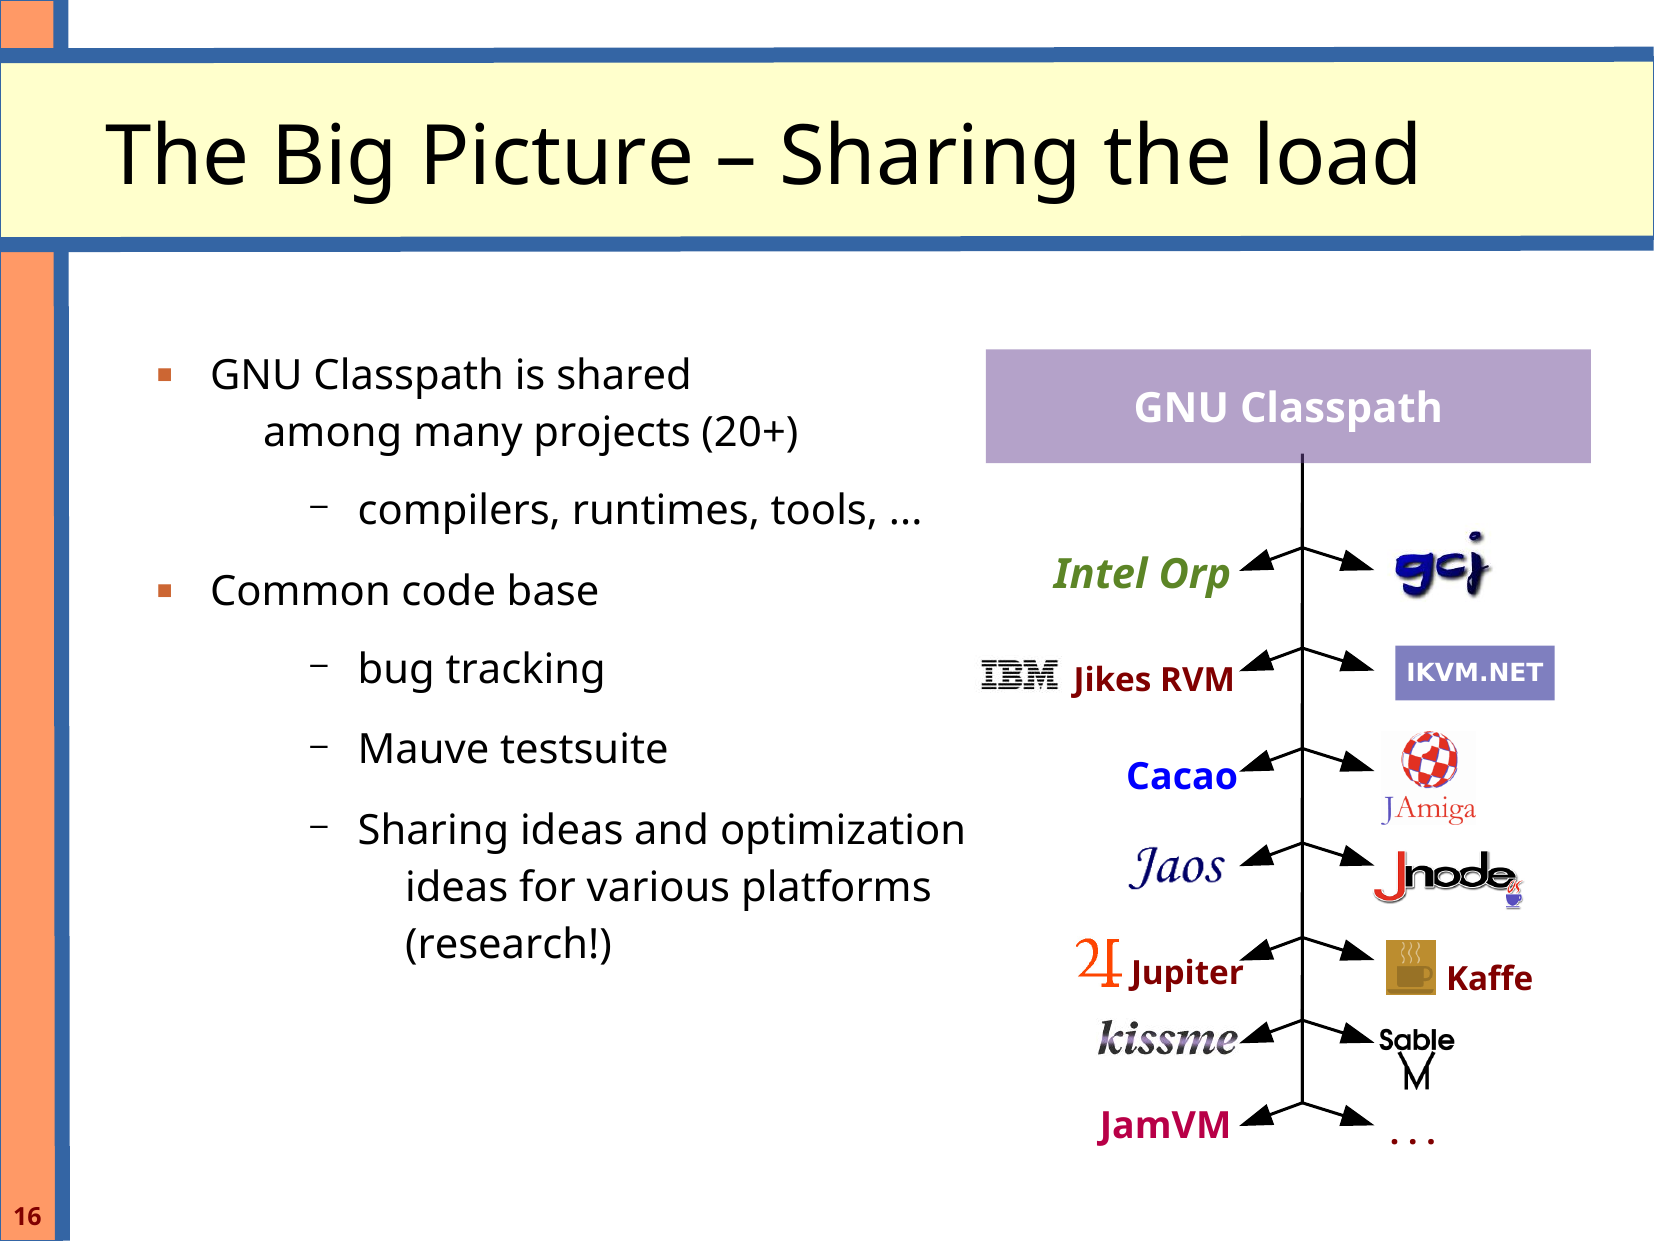

The Big Picture – Sharing the load
# GNU Classpath is shared among many projects (20+)
compilers, runtimes, tools, ...
Common code base
bug tracking
Mauve testsuite
Sharing ideas and optimization
ideas for various platforms
(research!)
GNU Classpath
Intel Orp
IKVM.NET
Jikes RVM
Cacao
Jupiter
Kaffe
JamVM
. . .